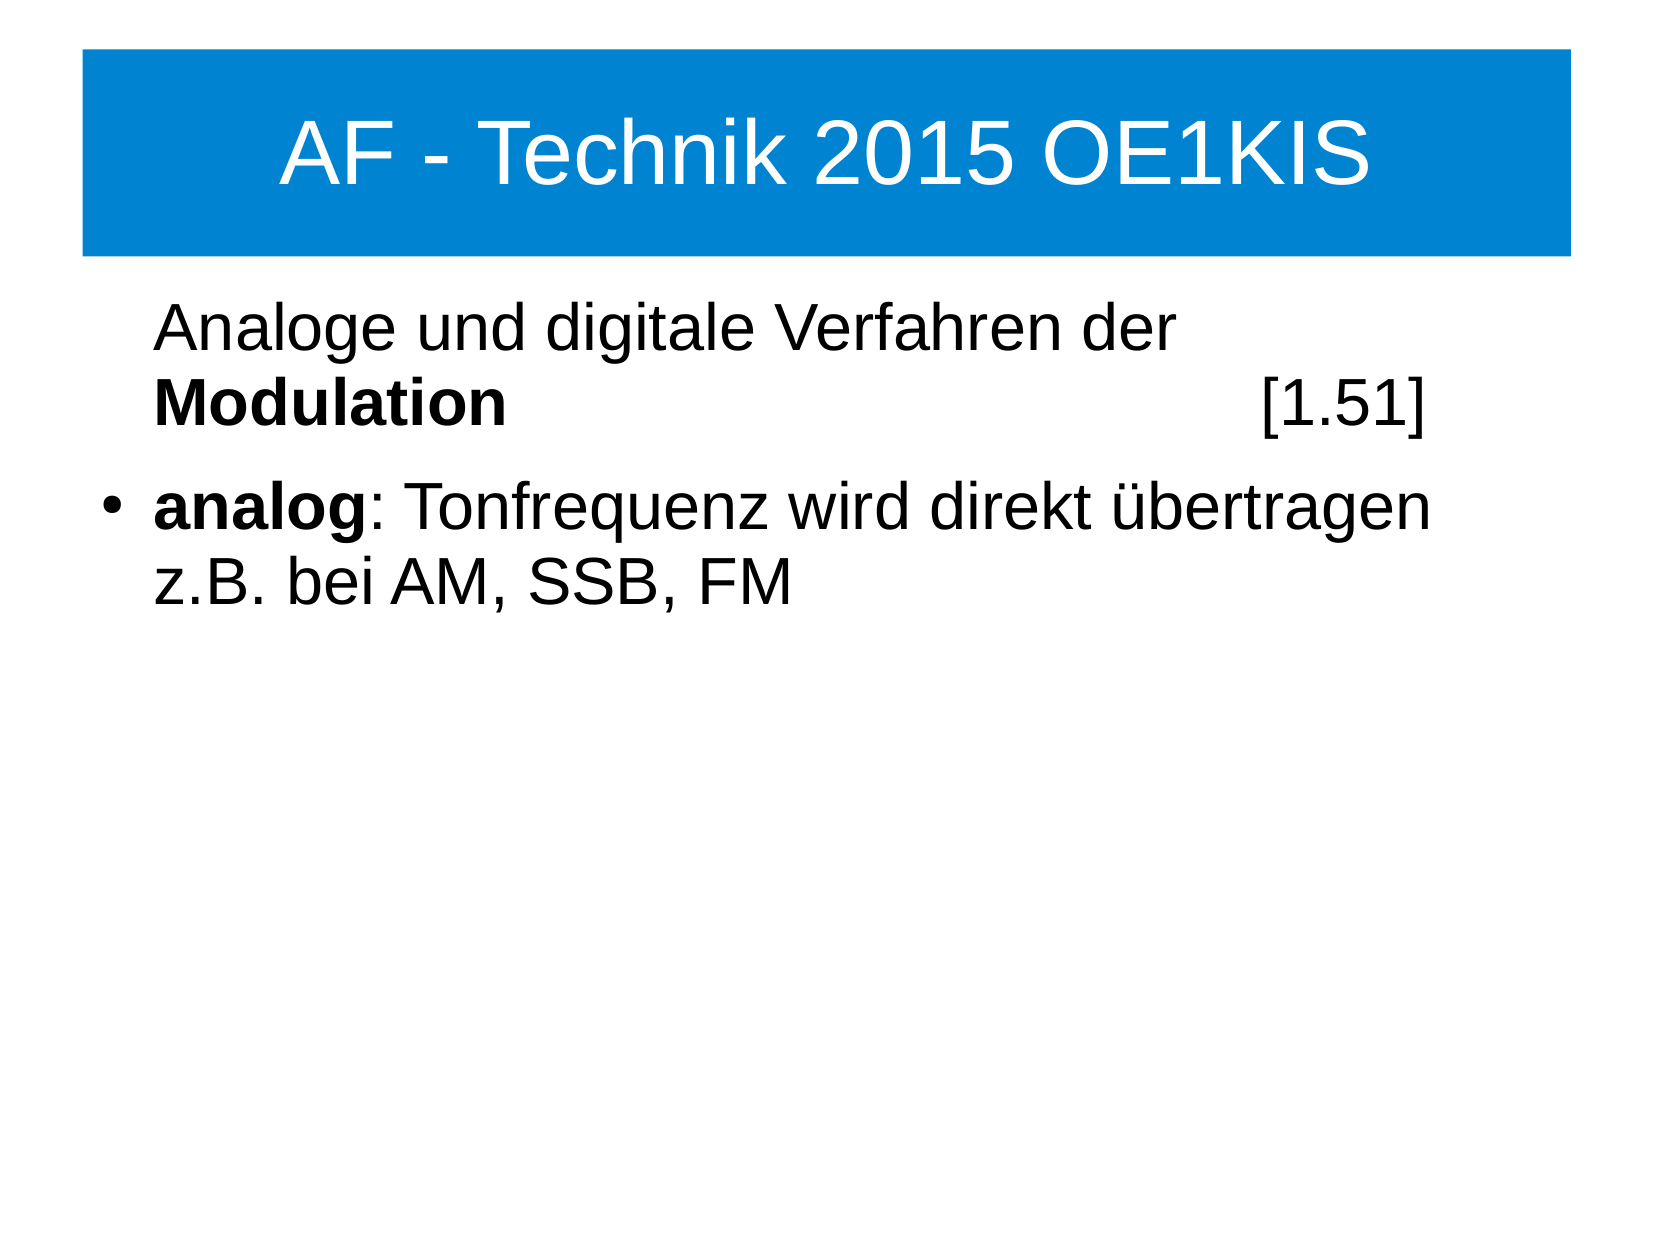

# AF - Technik 2015 OE1KIS
Analoge und digitale Verfahren der
Modulation											[1.51]
analog: Tonfrequenz wird direkt übertragen
z.B. bei AM, SSB, FM